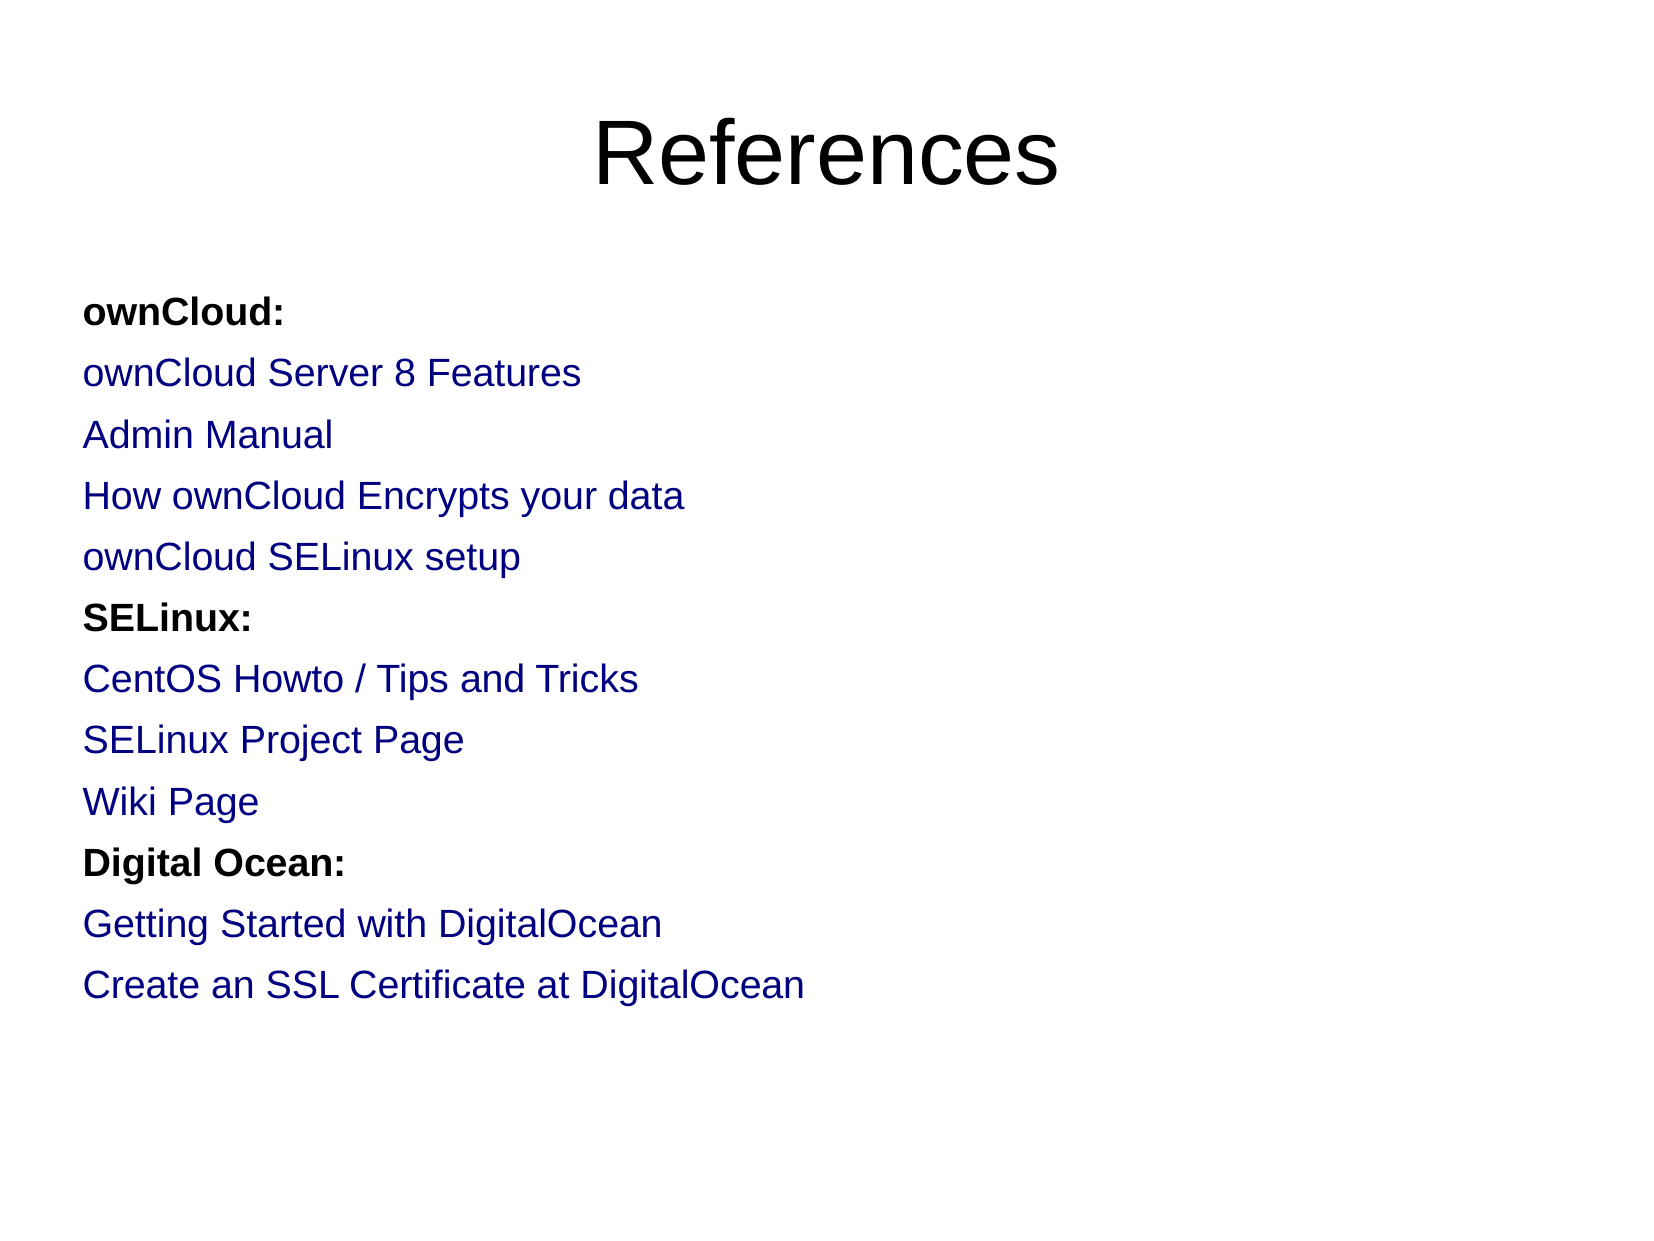

# References
ownCloud:
ownCloud Server 8 Features
Admin Manual
How ownCloud Encrypts your data
ownCloud SELinux setup
SELinux:
CentOS Howto / Tips and Tricks
SELinux Project Page
Wiki Page
Digital Ocean:
Getting Started with DigitalOcean
Create an SSL Certificate at DigitalOcean